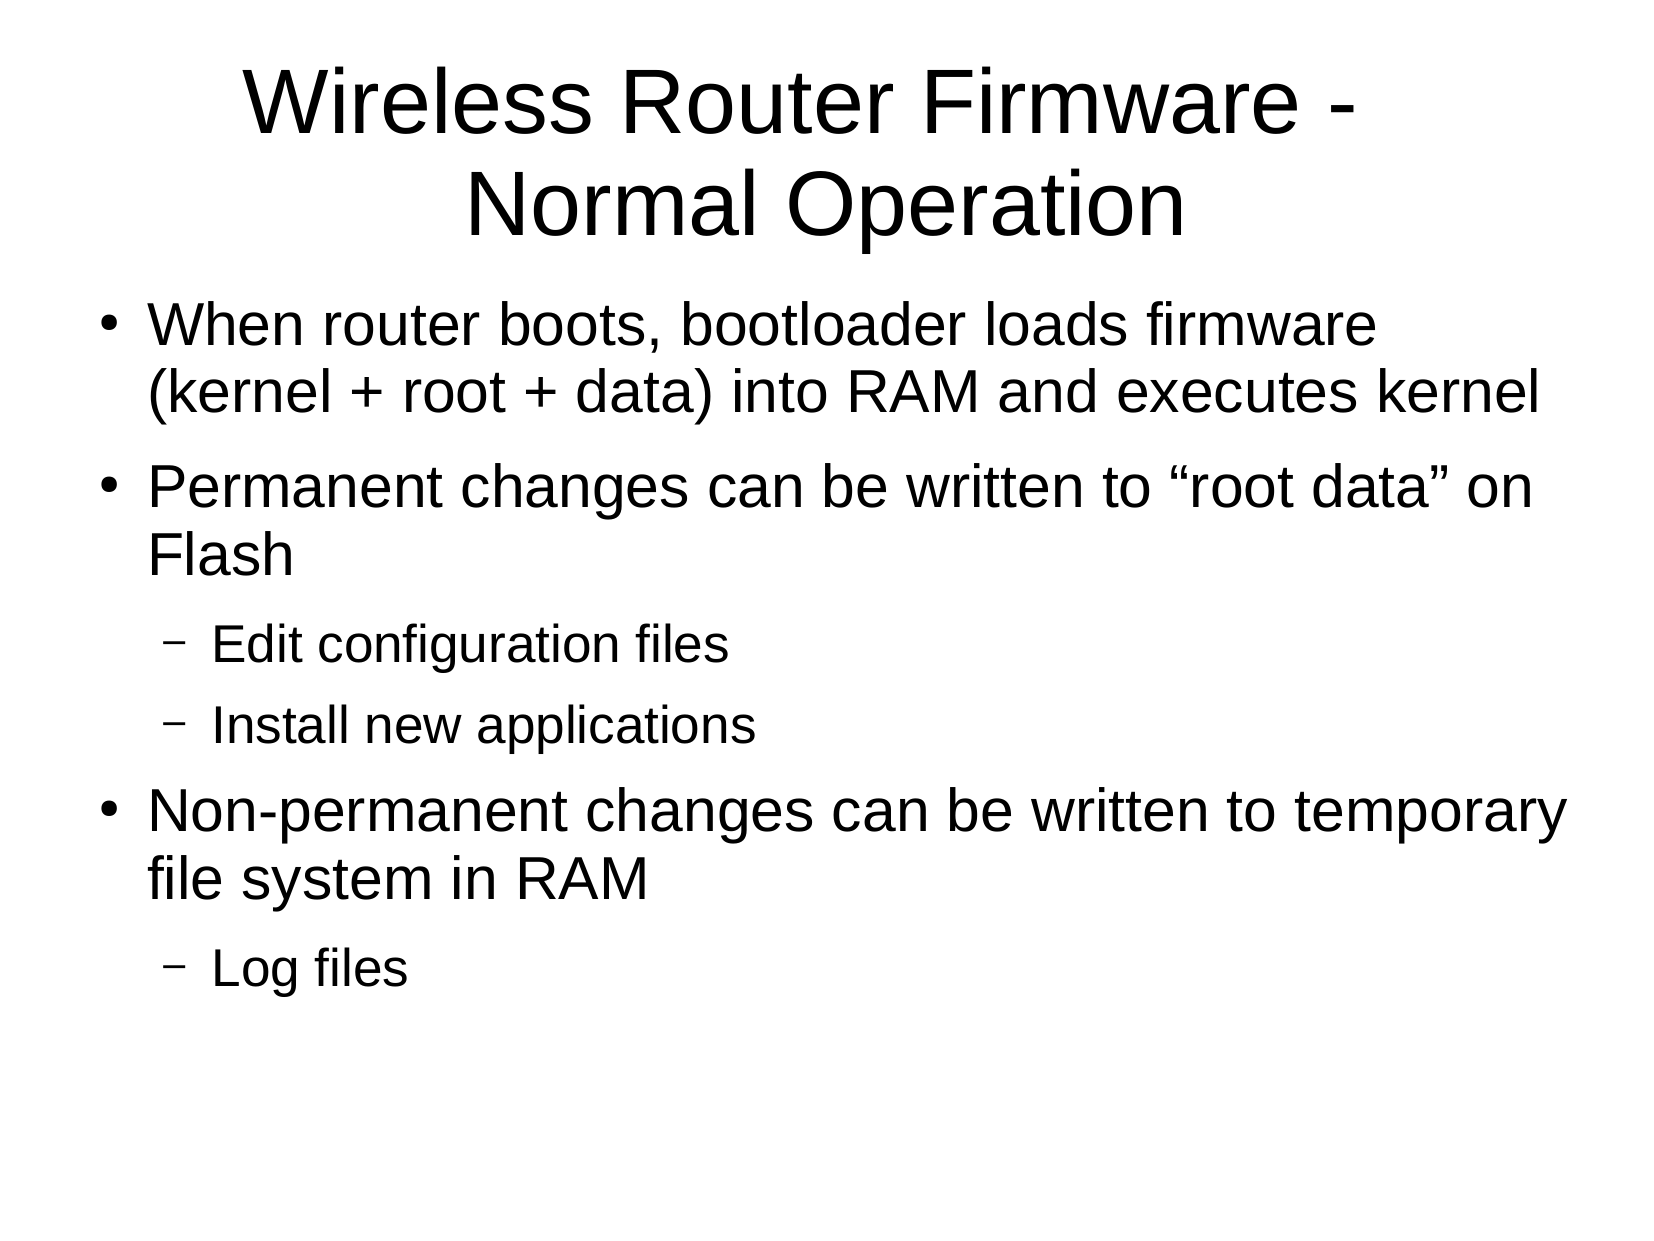

# Wireless Router Firmware - Normal Operation
When router boots, bootloader loads firmware (kernel + root + data) into RAM and executes kernel
Permanent changes can be written to “root data” on Flash
Edit configuration files
Install new applications
Non-permanent changes can be written to temporary file system in RAM
Log files